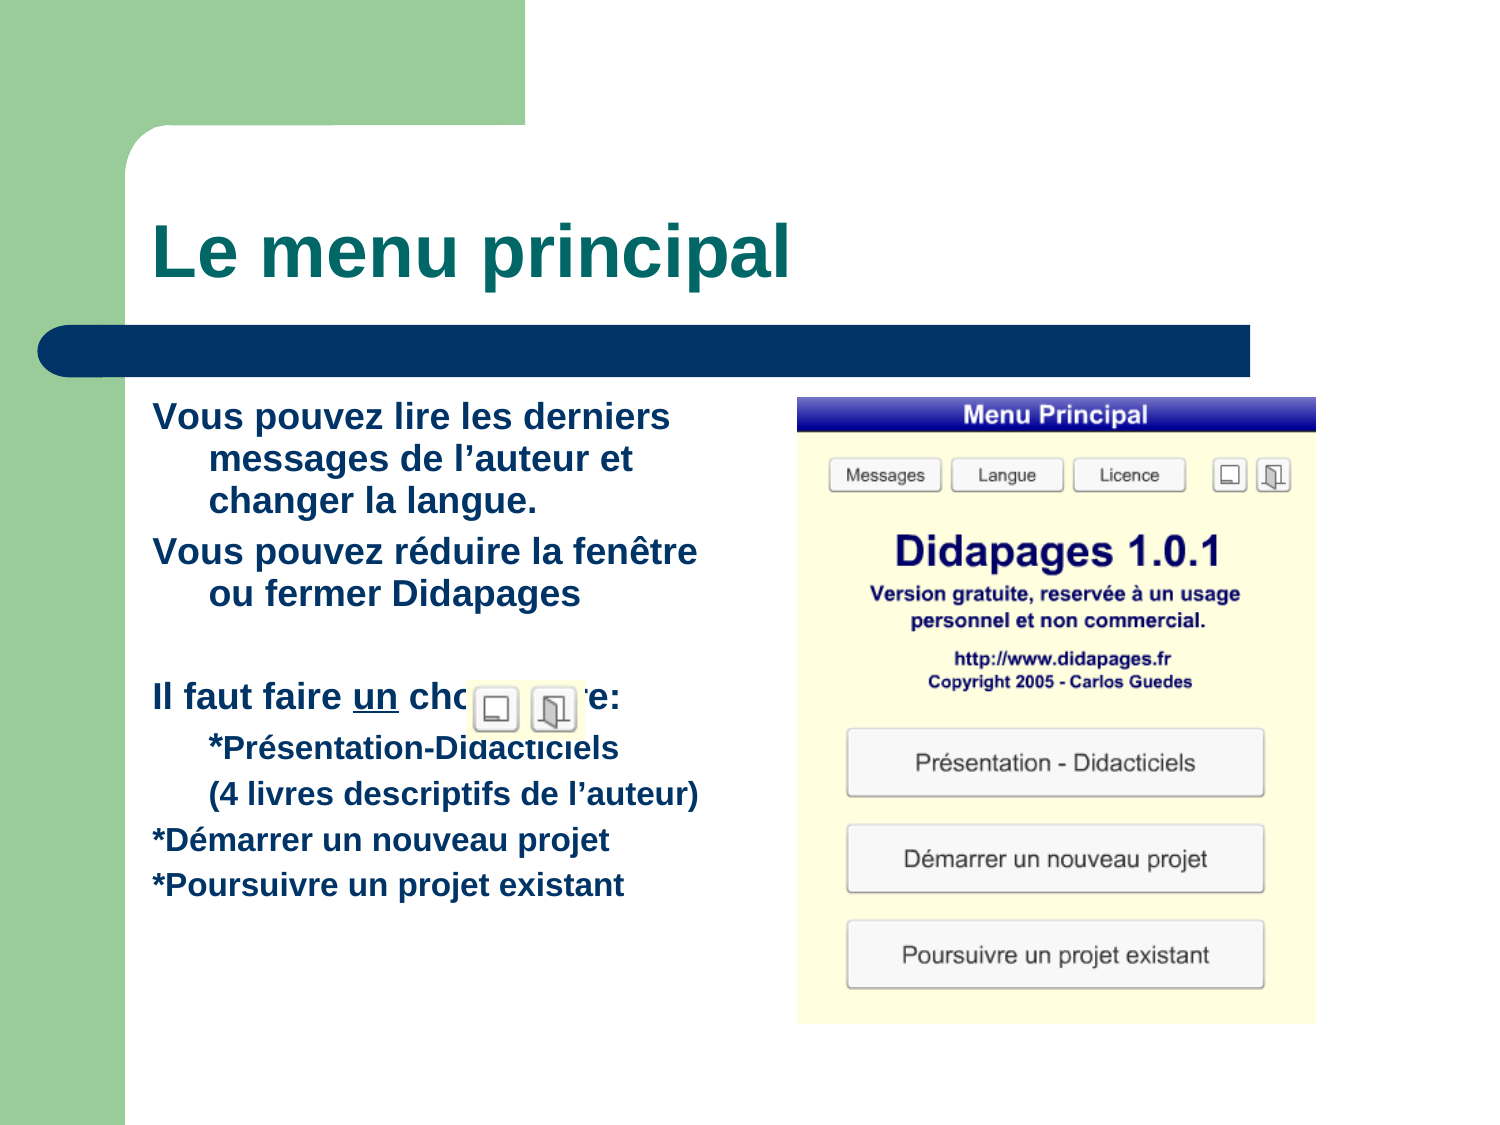

# Le menu principal
Vous pouvez lire les derniers messages de l’auteur et changer la langue.
Vous pouvez réduire la fenêtre ou fermer Didapages
Il faut faire un choix entre:
	*Présentation-Didacticiels
	(4 livres descriptifs de l’auteur)
*Démarrer un nouveau projet
*Poursuivre un projet existant